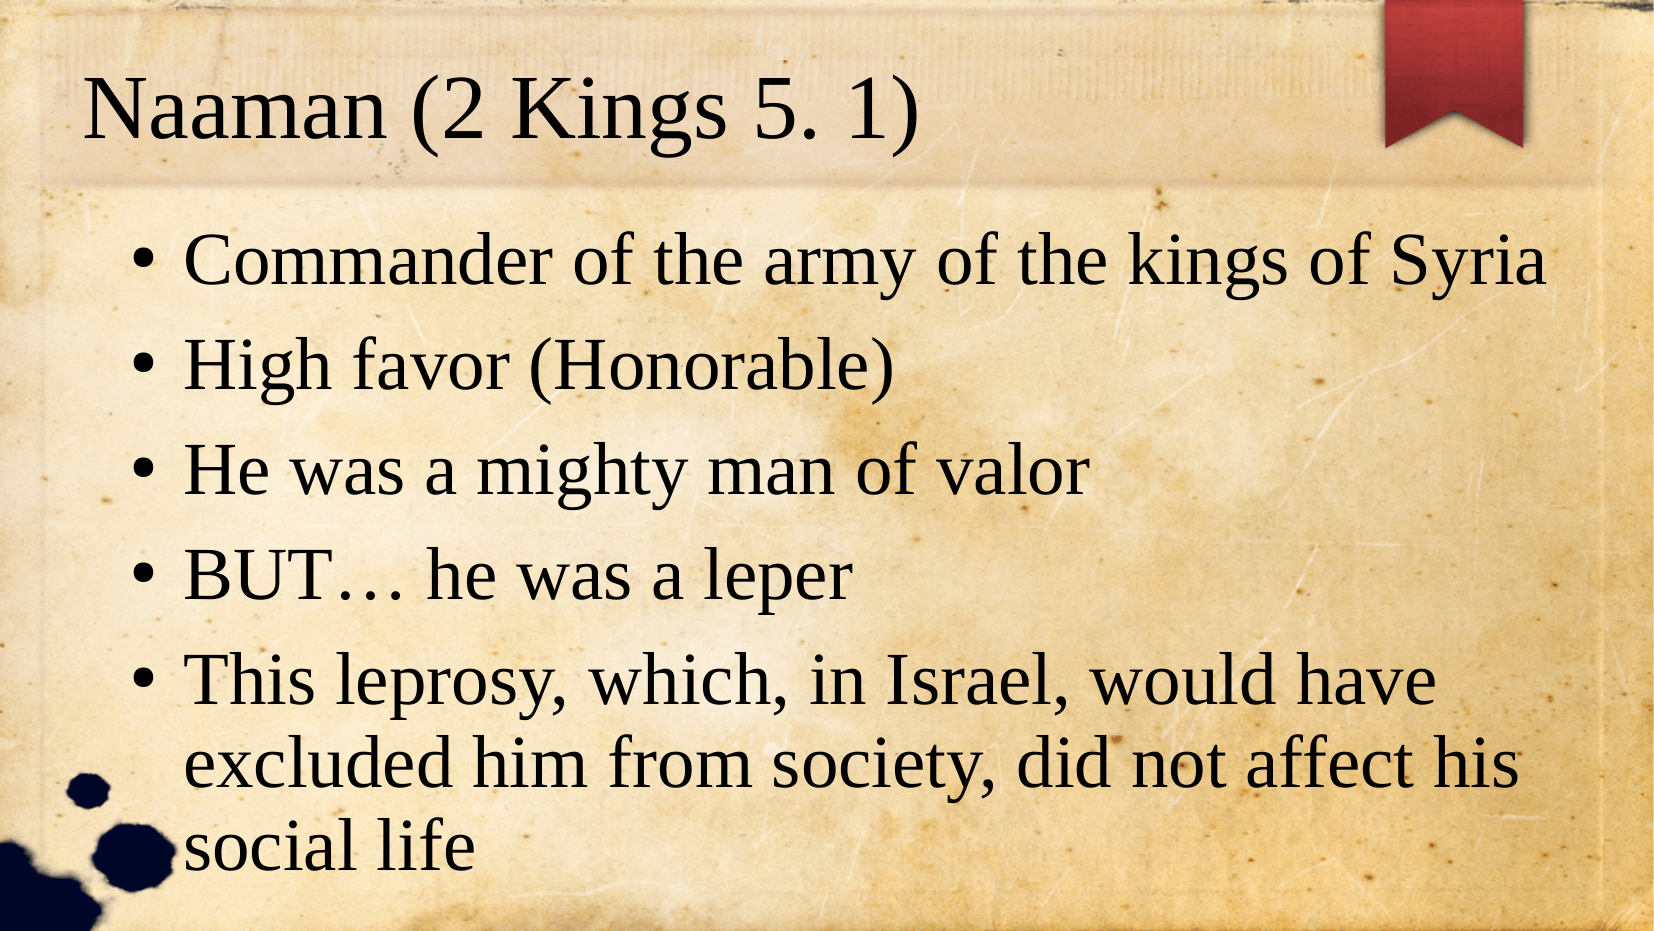

# Naaman (2 Kings 5. 1)
Commander of the army of the kings of Syria
High favor (Honorable)
He was a mighty man of valor
BUT… he was a leper
This leprosy, which, in Israel, would have excluded him from society, did not affect his social life